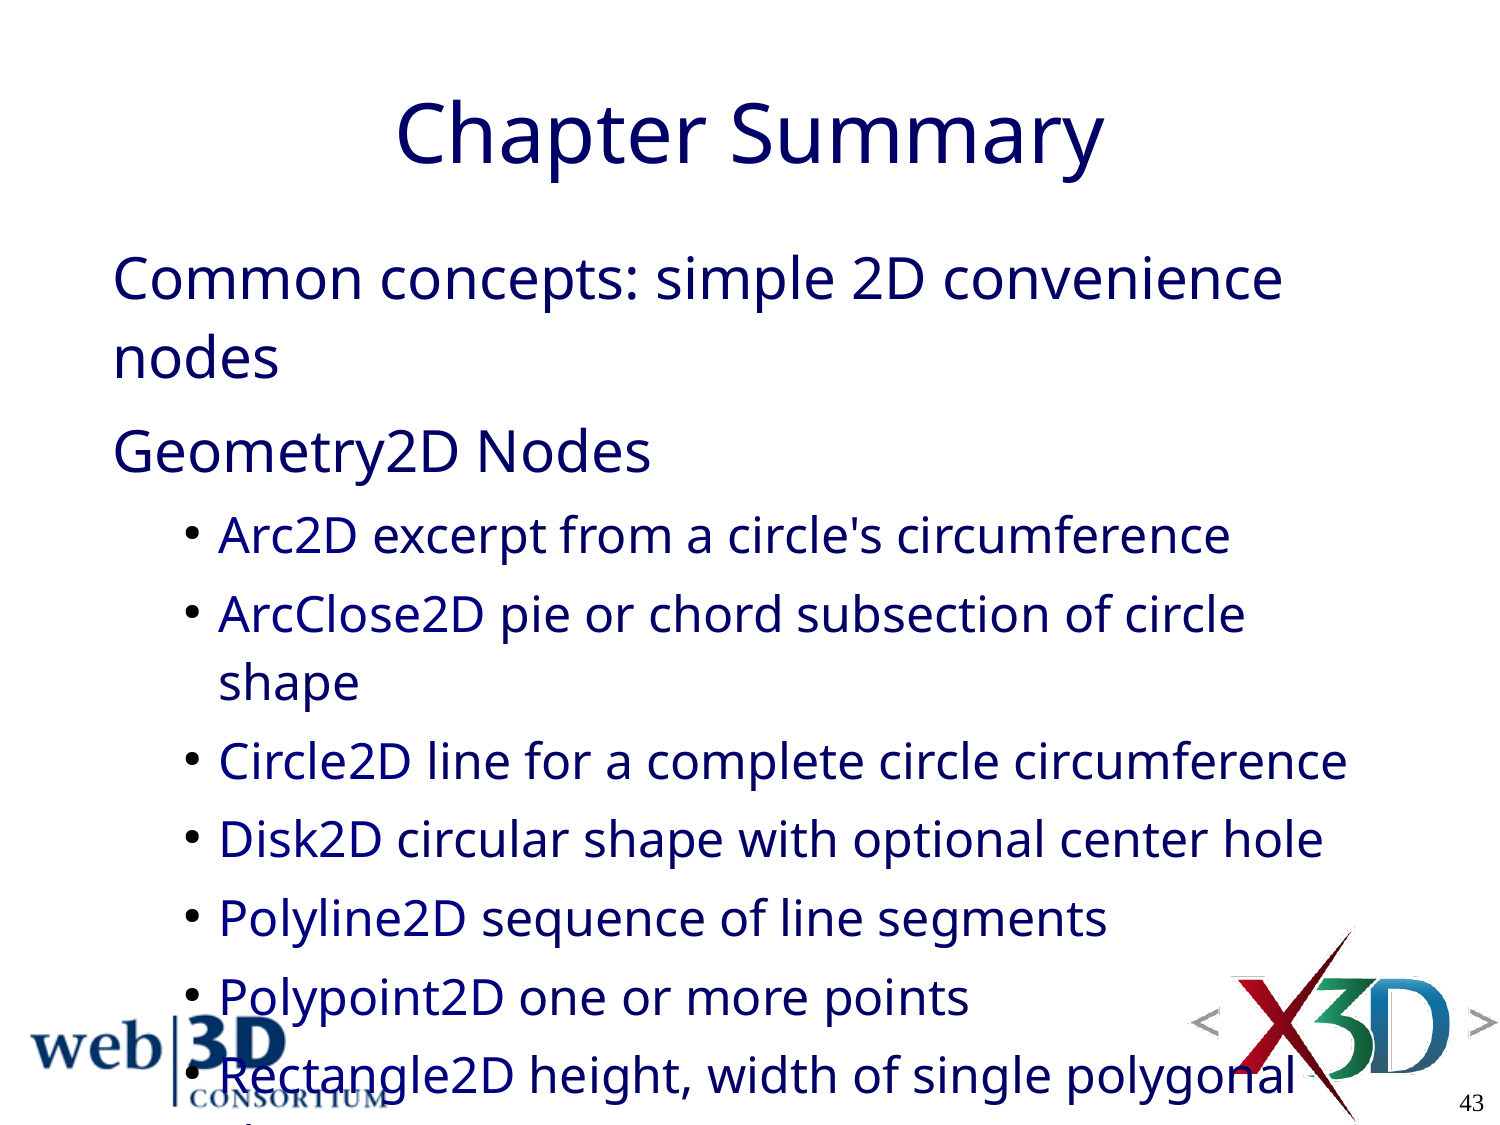

# Chapter Summary
Common concepts: simple 2D convenience nodes
Geometry2D Nodes
Arc2D excerpt from a circle's circumference
ArcClose2D pie or chord subsection of circle shape
Circle2D line for a complete circle circumference
Disk2D circular shape with optional center hole
Polyline2D sequence of line segments
Polypoint2D one or more points
Rectangle2D height, width of single polygonal shape
TriangleSet2D multiple polygonal triangles